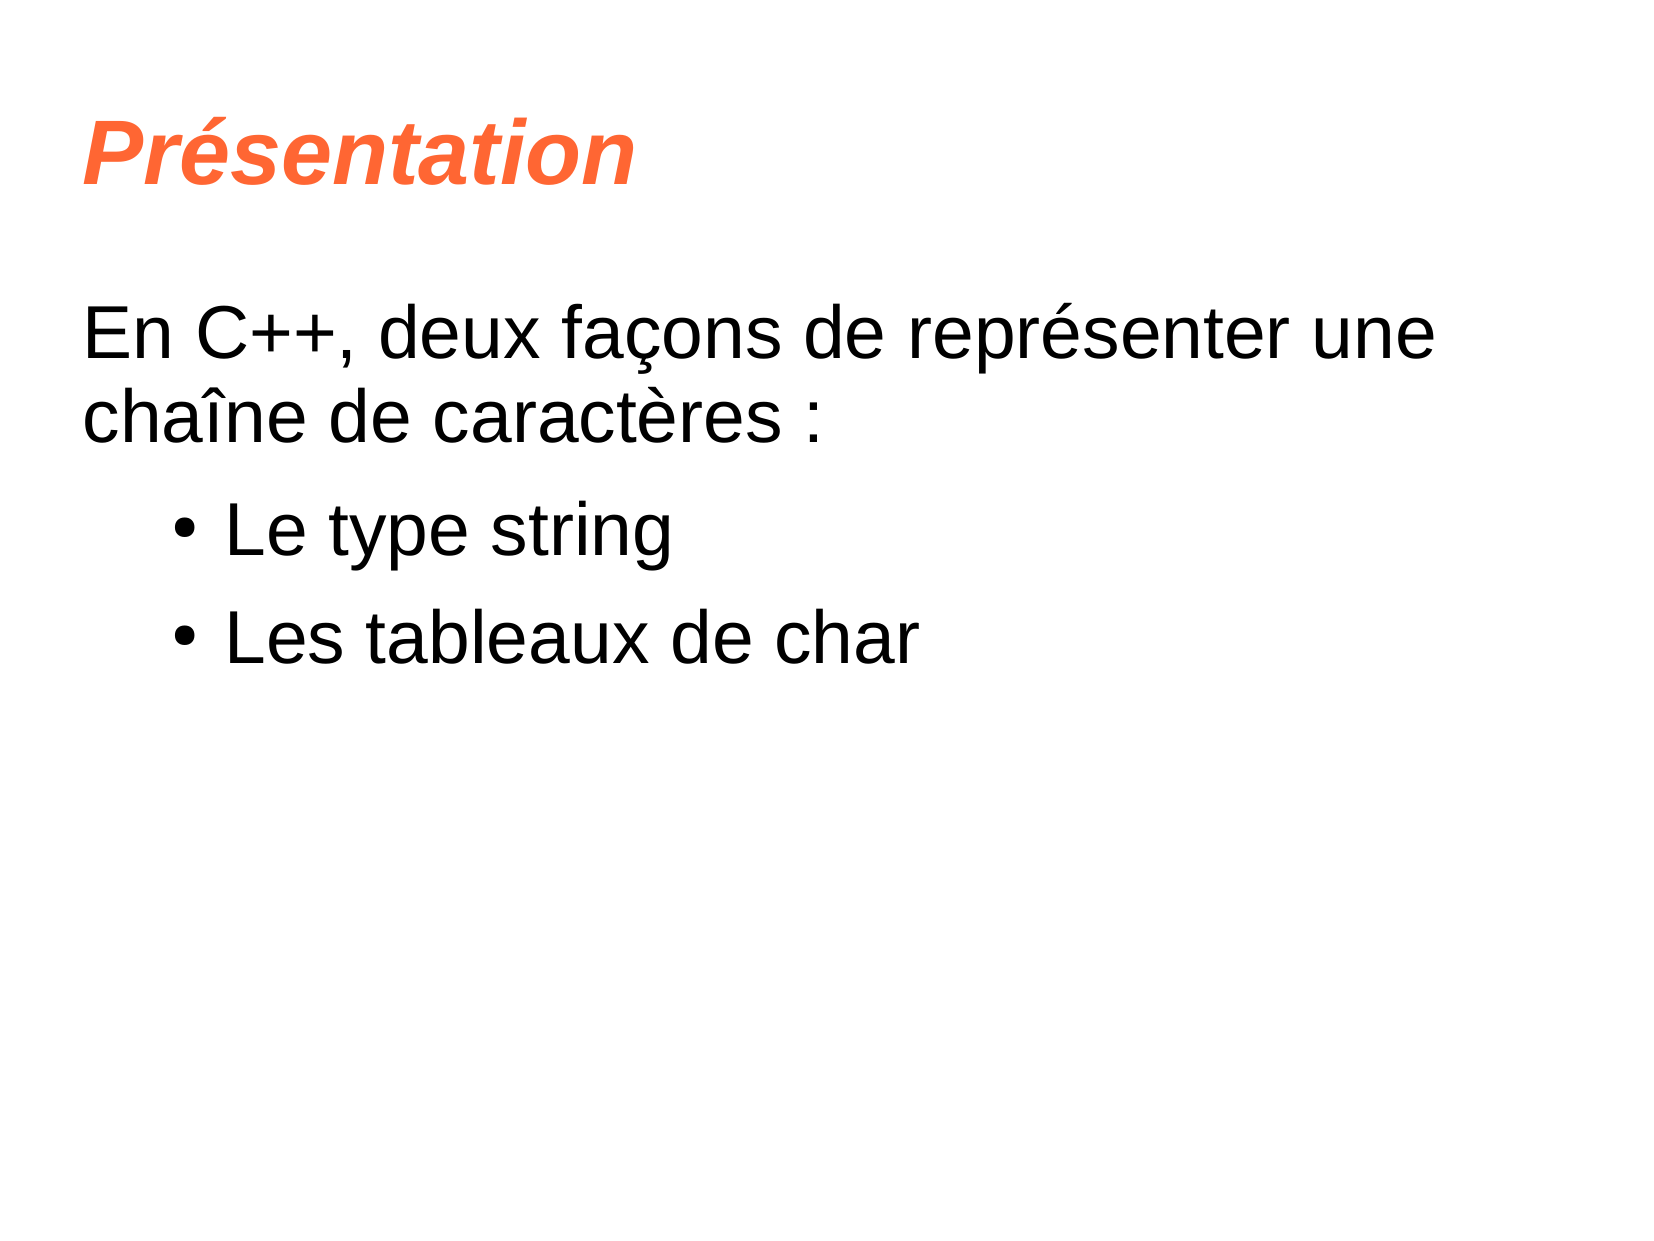

# Présentation
En C++, deux façons de représenter une chaîne de caractères :
Le type string
Les tableaux de char